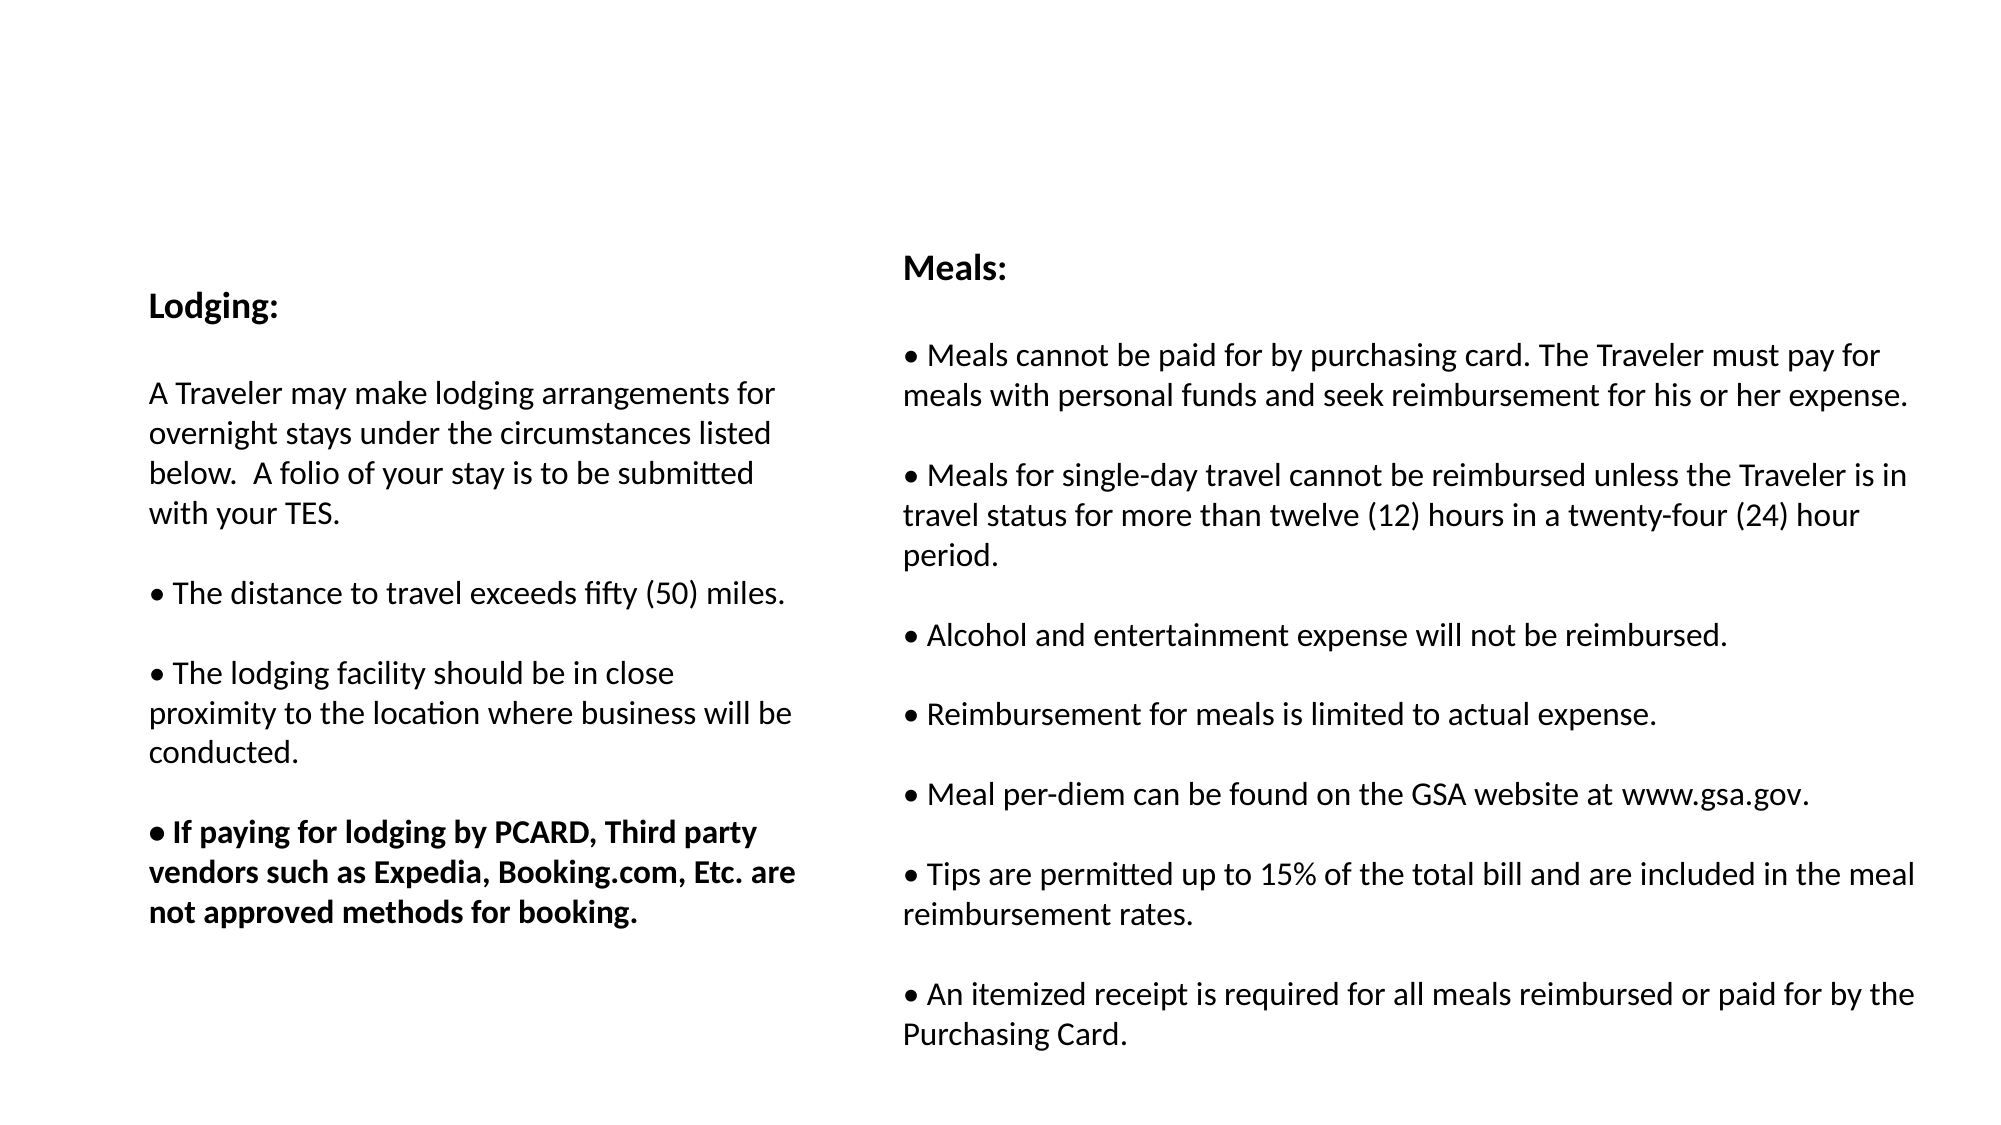

# Lodging and Meals
Meals:
• Meals cannot be paid for by purchasing card. The Traveler must pay for meals with personal funds and seek reimbursement for his or her expense.
• Meals for single-day travel cannot be reimbursed unless the Traveler is in travel status for more than twelve (12) hours in a twenty-four (24) hour period.
• Alcohol and entertainment expense will not be reimbursed.
• Reimbursement for meals is limited to actual expense.
• Meal per-diem can be found on the GSA website at www.gsa.gov.
• Tips are permitted up to 15% of the total bill and are included in the meal reimbursement rates.
• An itemized receipt is required for all meals reimbursed or paid for by the Purchasing Card.
Lodging:
A Traveler may make lodging arrangements for overnight stays under the circumstances listed below.  A folio of your stay is to be submitted with your TES.
• The distance to travel exceeds fifty (50) miles.
• The lodging facility should be in close proximity to the location where business will be conducted.
• If paying for lodging by PCARD, Third party vendors such as Expedia, Booking.com, Etc. are not approved methods for booking.